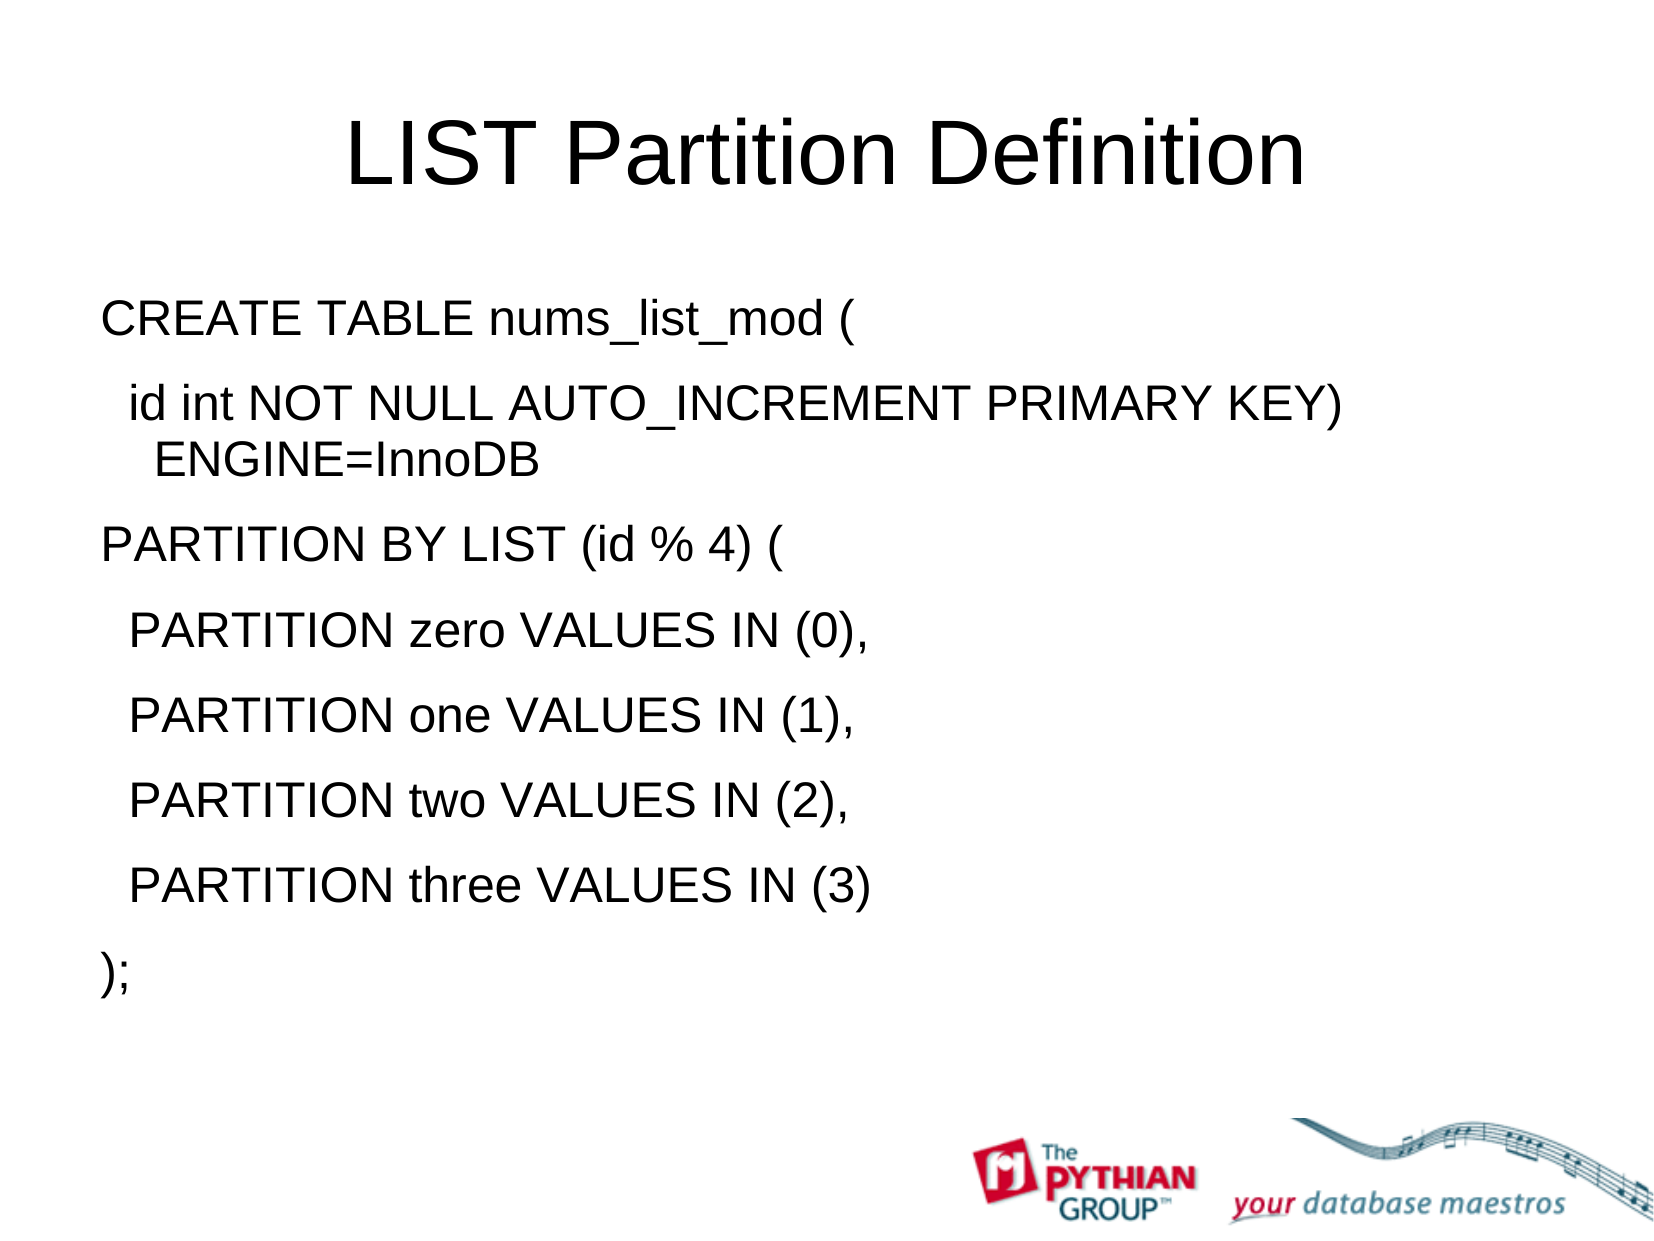

# LIST Partition Definition
CREATE TABLE nums_list_mod (
 id int NOT NULL AUTO_INCREMENT PRIMARY KEY) ENGINE=InnoDB
PARTITION BY LIST (id % 4) (
 PARTITION zero VALUES IN (0),
 PARTITION one VALUES IN (1),
 PARTITION two VALUES IN (2),
 PARTITION three VALUES IN (3)
);